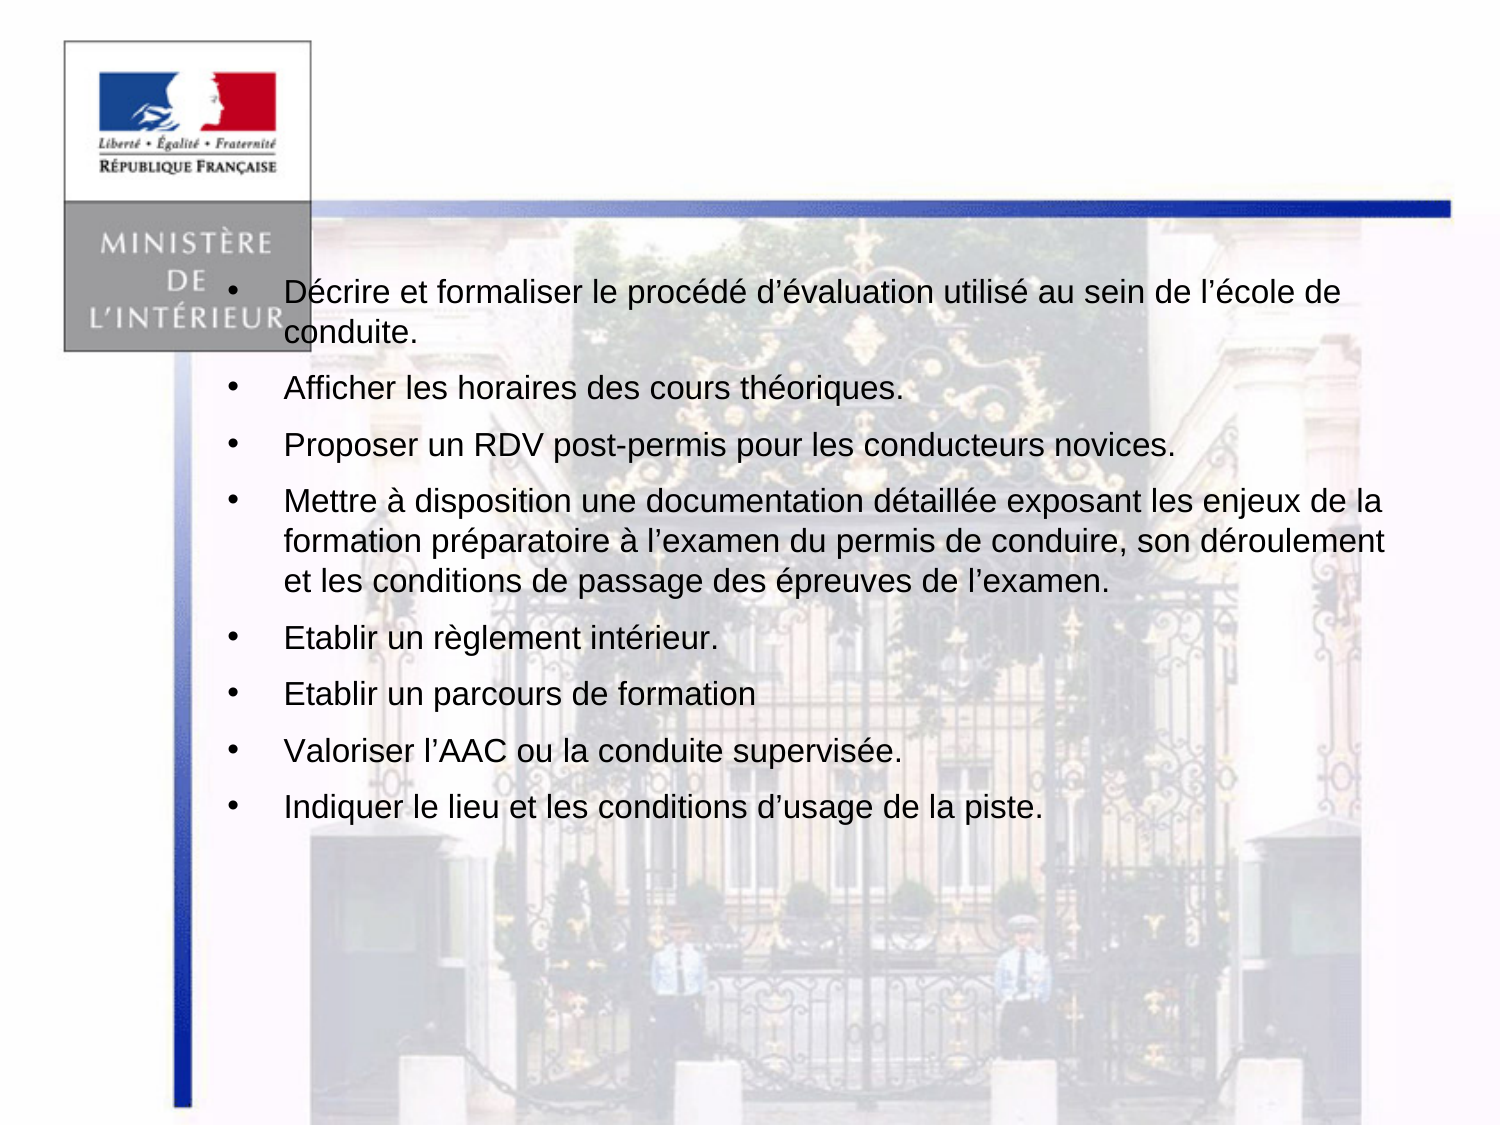

# Décrire et formaliser le procédé d’évaluation utilisé au sein de l’école de conduite.
Afficher les horaires des cours théoriques.
Proposer un RDV post-permis pour les conducteurs novices.
Mettre à disposition une documentation détaillée exposant les enjeux de la formation préparatoire à l’examen du permis de conduire, son déroulement et les conditions de passage des épreuves de l’examen.
Etablir un règlement intérieur.
Etablir un parcours de formation
Valoriser l’AAC ou la conduite supervisée.
Indiquer le lieu et les conditions d’usage de la piste.